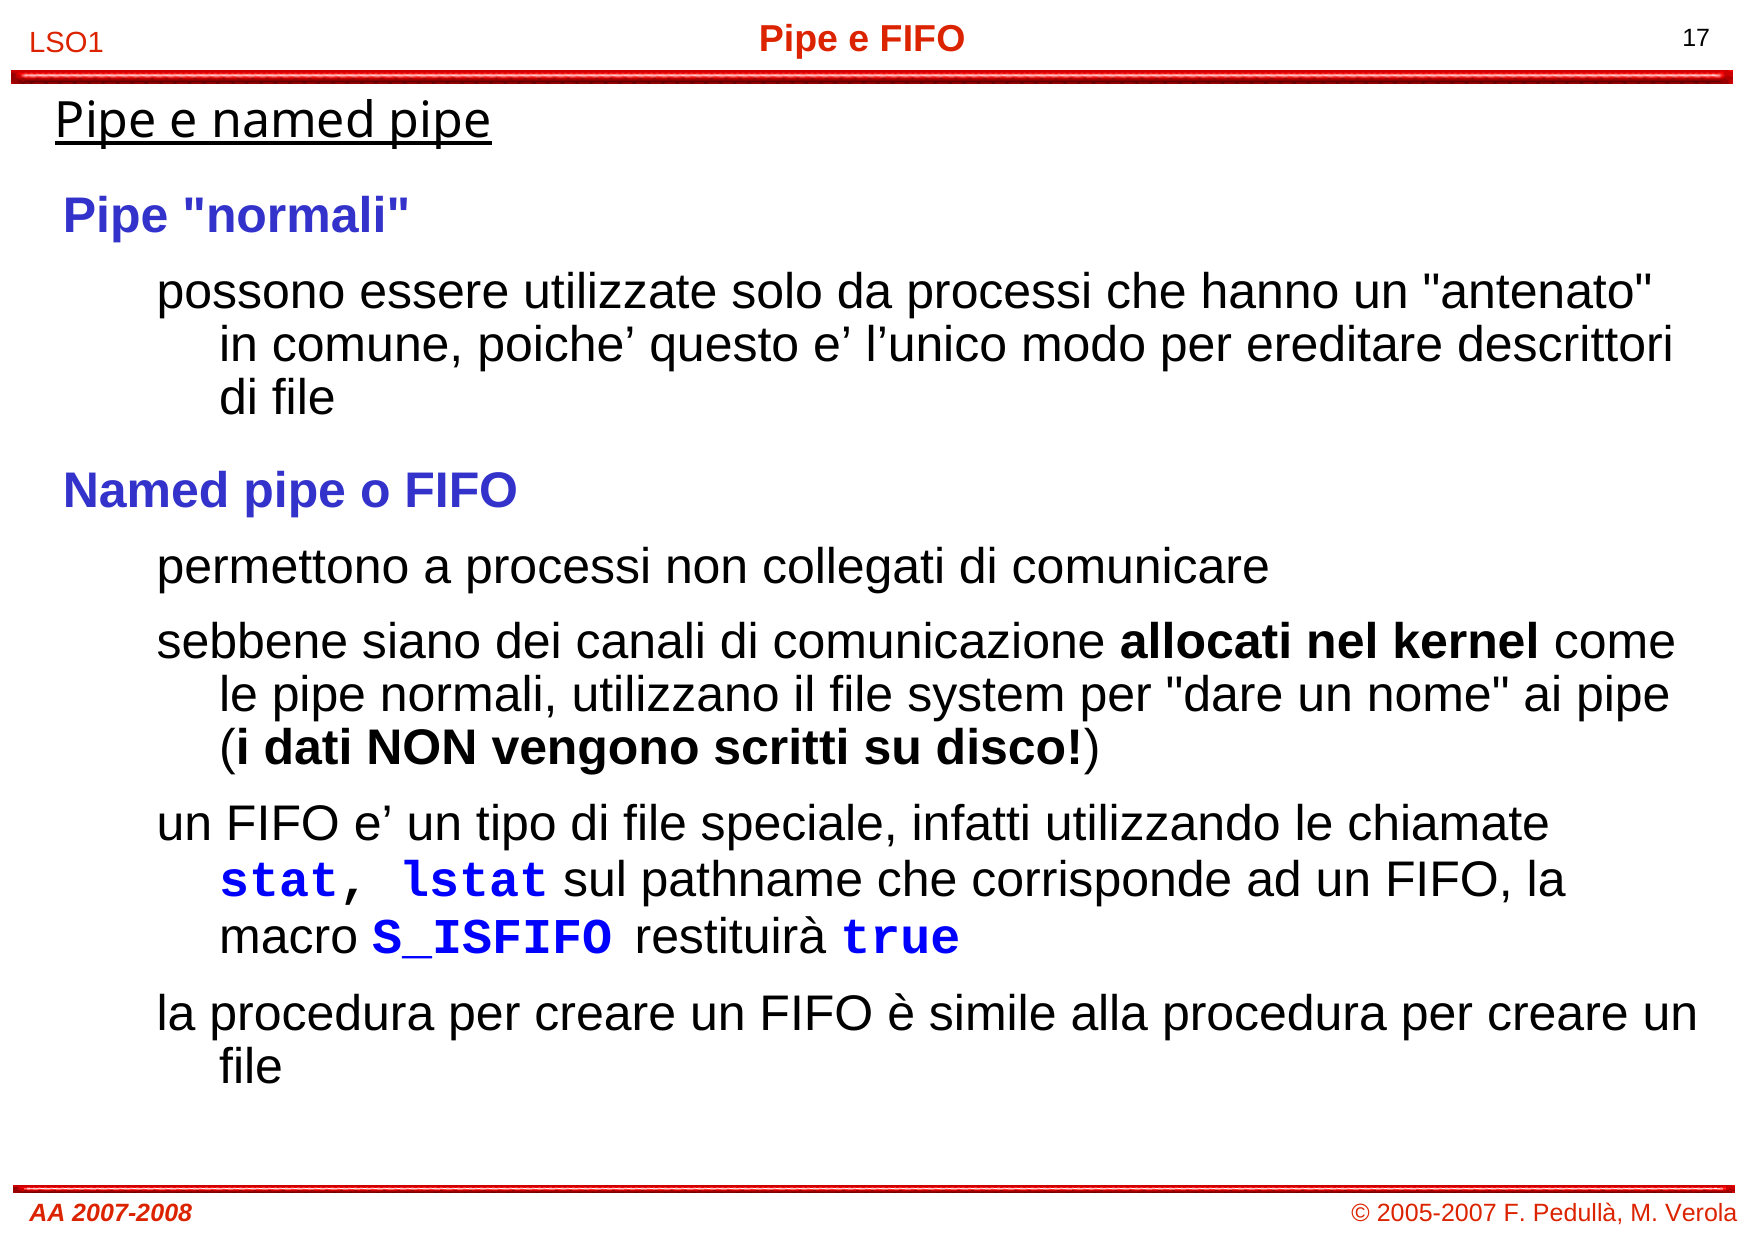

# Pipe e named pipe
Pipe "normali"
possono essere utilizzate solo da processi che hanno un "antenato" in comune, poiche’ questo e’ l’unico modo per ereditare descrittori di file
Named pipe o FIFO
permettono a processi non collegati di comunicare
sebbene siano dei canali di comunicazione allocati nel kernel come le pipe normali, utilizzano il file system per "dare un nome" ai pipe (i dati NON vengono scritti su disco!)
un FIFO e’ un tipo di file speciale, infatti utilizzando le chiamate stat, lstat sul pathname che corrisponde ad un FIFO, la macro S_ISFIFO restituirà true
la procedura per creare un FIFO è simile alla procedura per creare un file